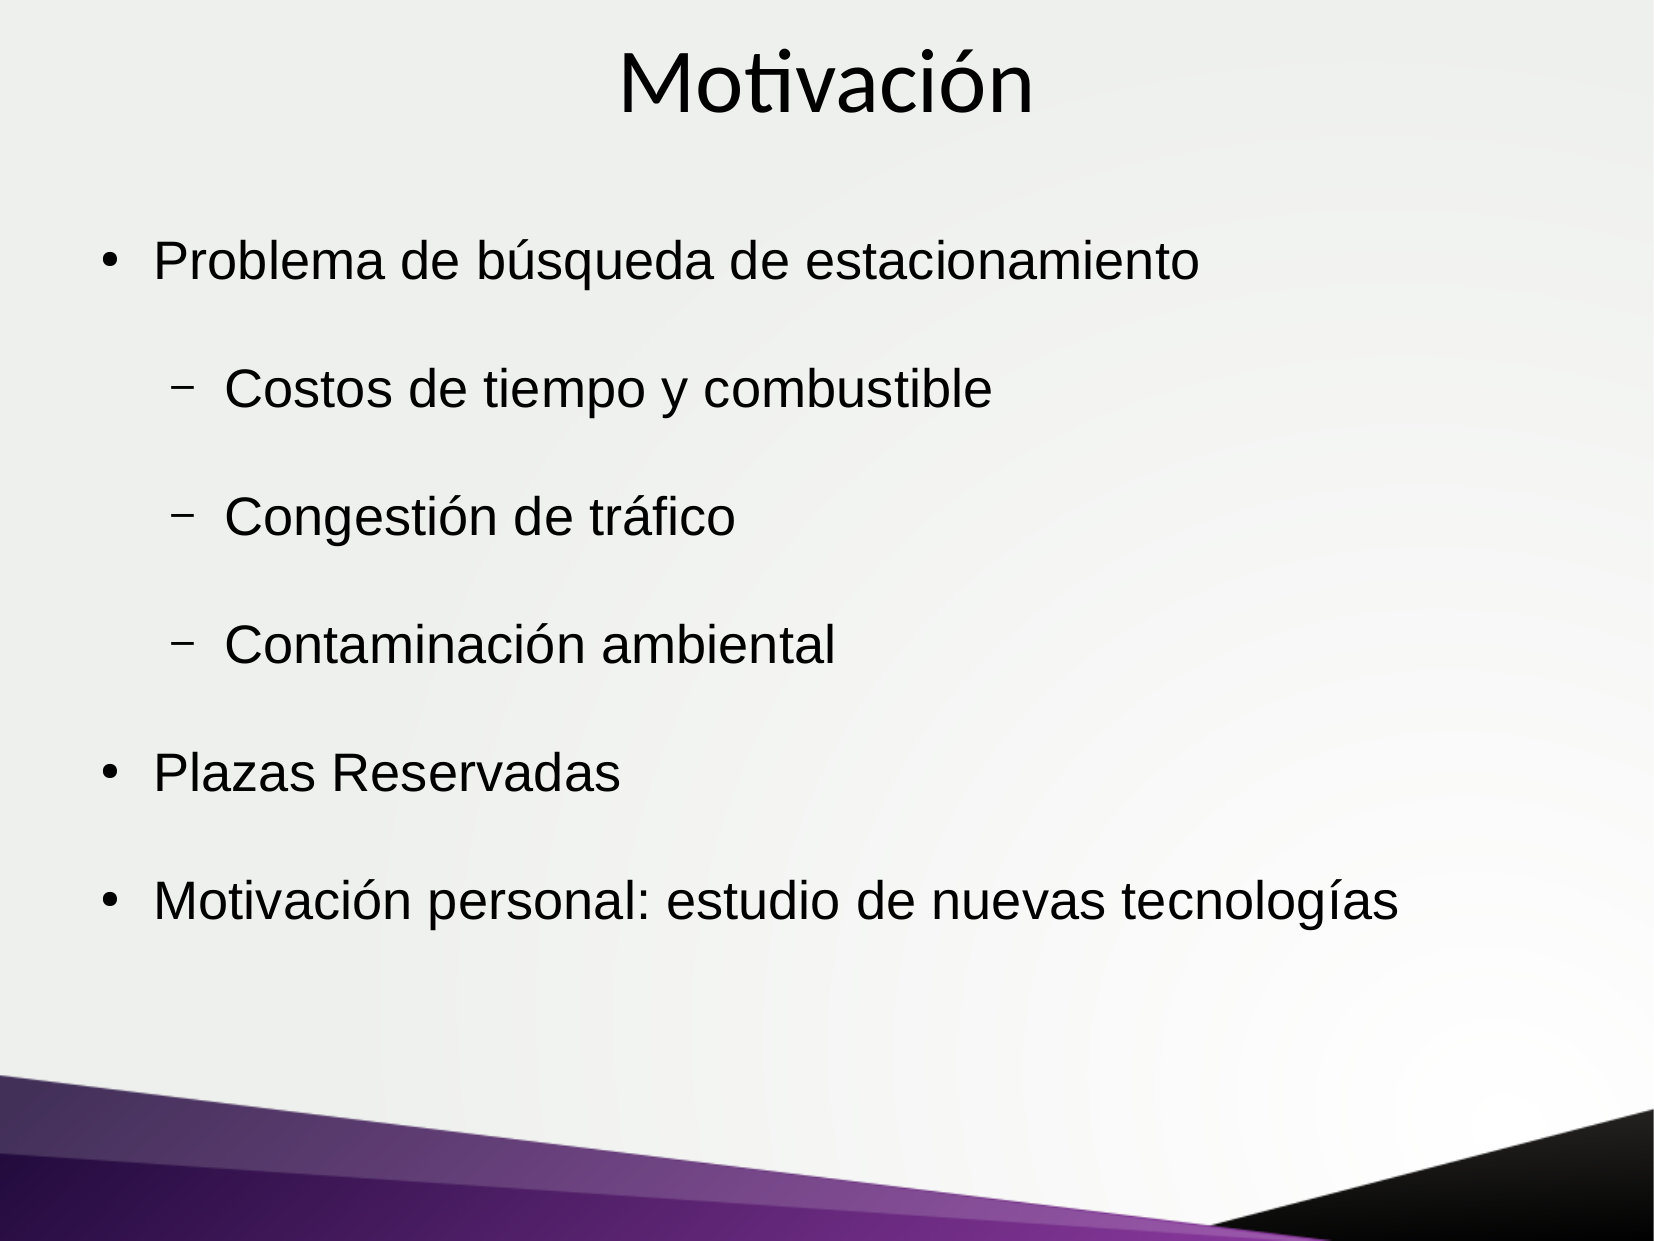

# Motivación
Problema de búsqueda de estacionamiento
Costos de tiempo y combustible
Congestión de tráfico
Contaminación ambiental
Plazas Reservadas
Motivación personal: estudio de nuevas tecnologías